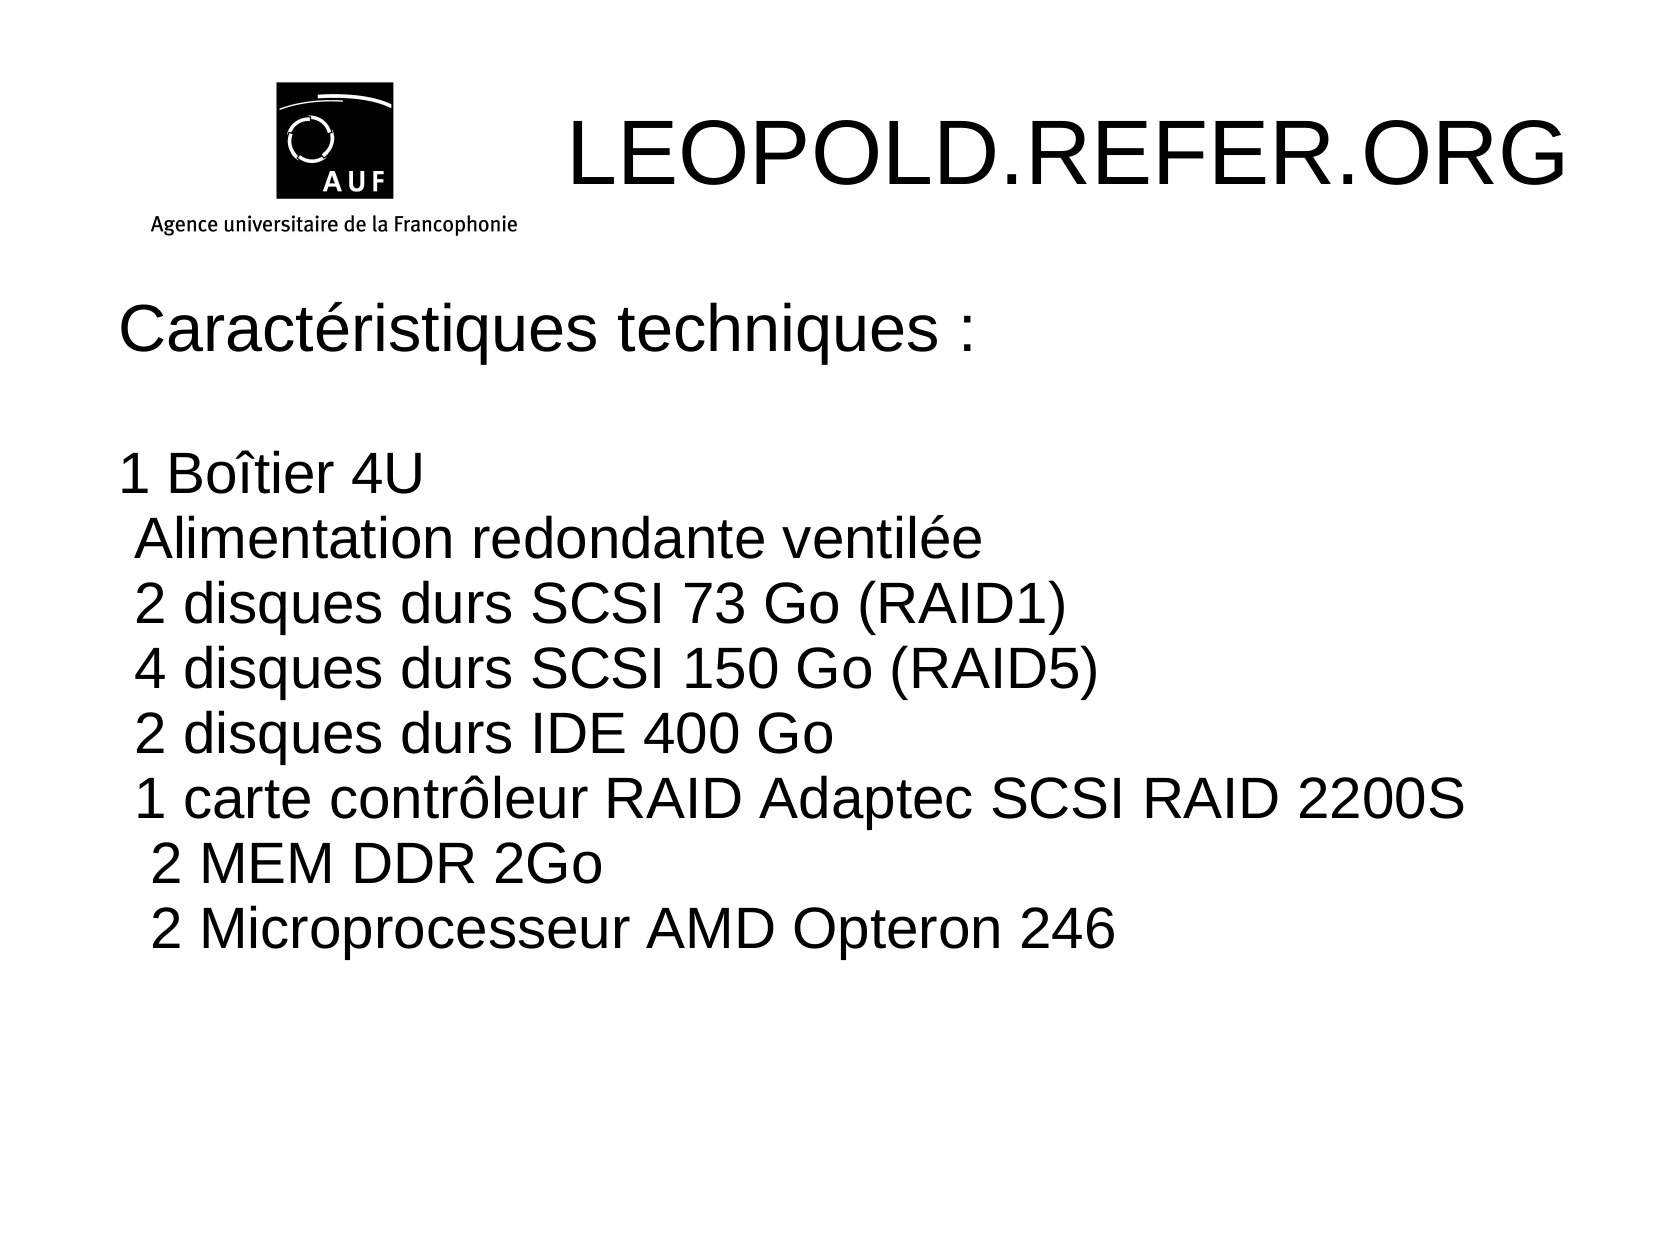

# LEOPOLD.REFER.ORG
Caractéristiques techniques :
1 Boîtier 4U
 Alimentation redondante ventilée
 2 disques durs SCSI 73 Go (RAID1)
 4 disques durs SCSI 150 Go (RAID5)
 2 disques durs IDE 400 Go
 1 carte contrôleur RAID Adaptec SCSI RAID 2200S
 2 MEM DDR 2Go
 2 Microprocesseur AMD Opteron 246